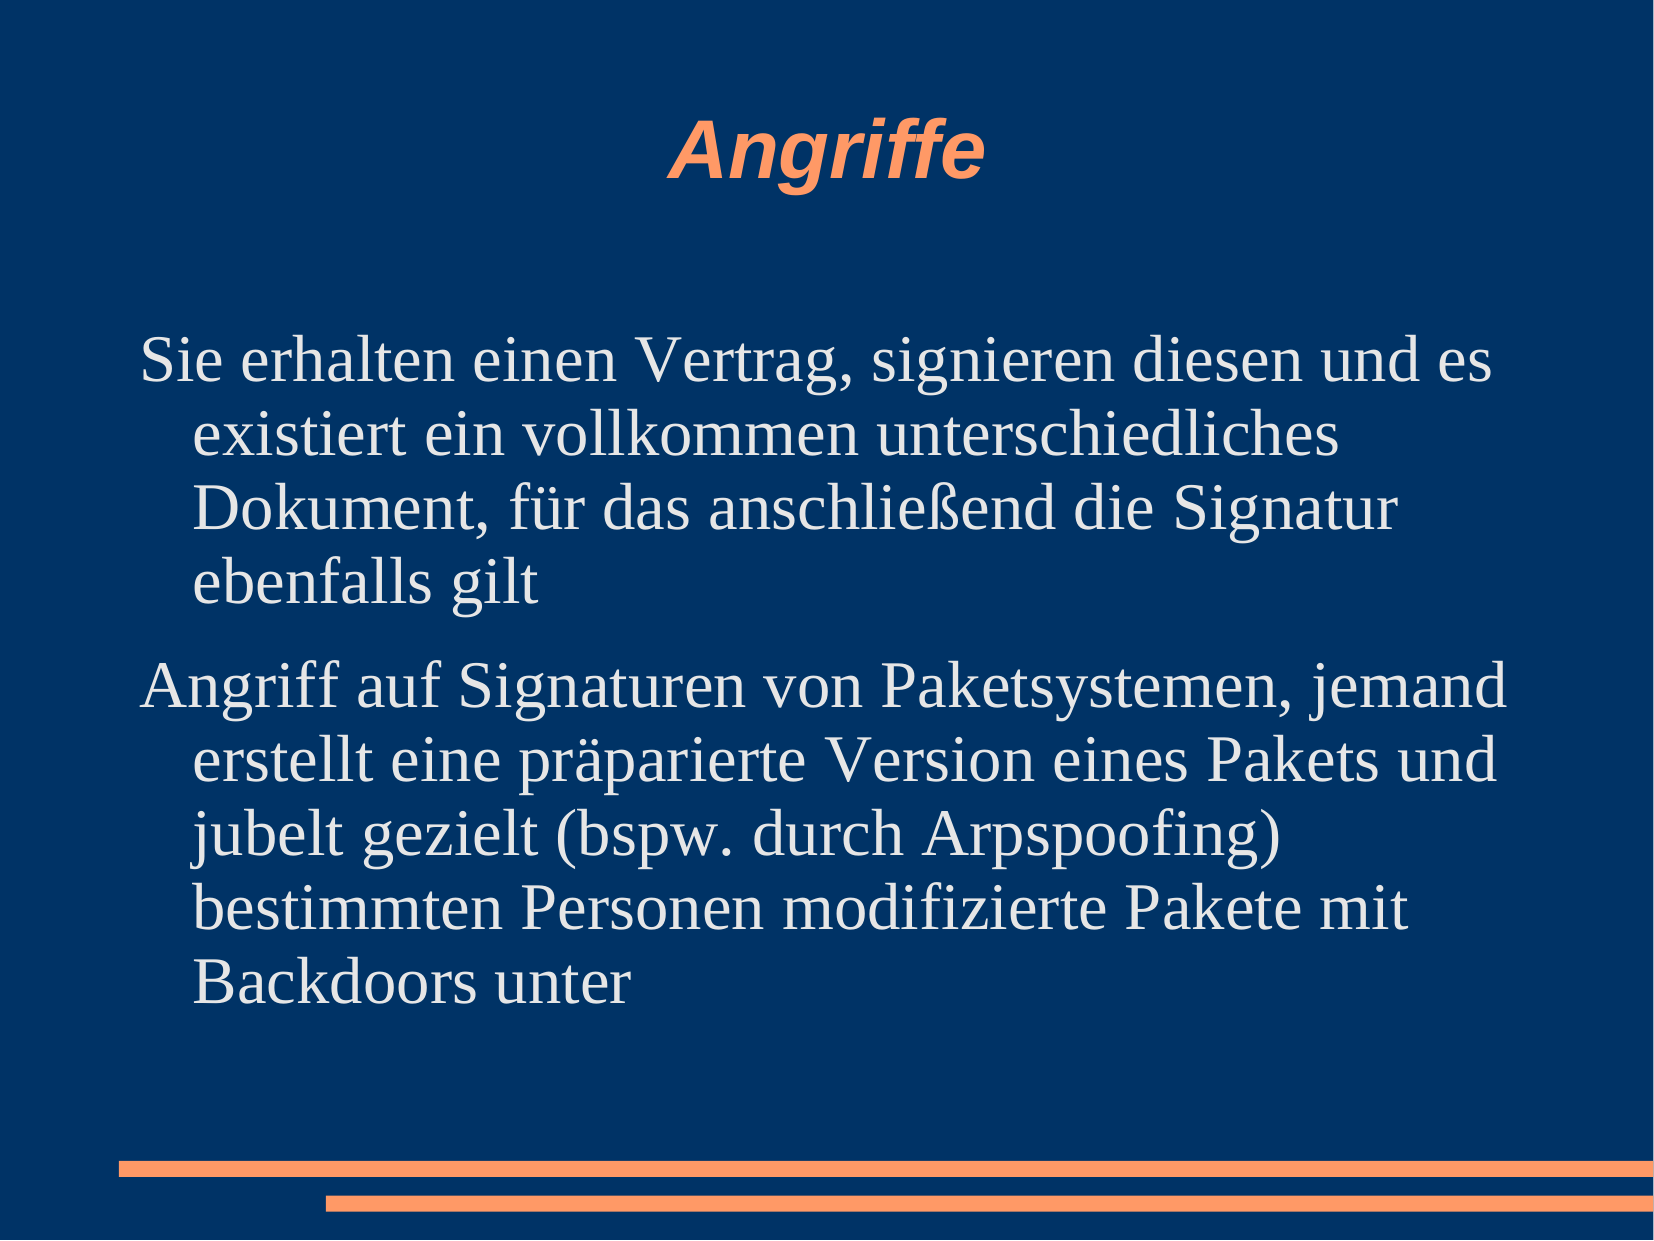

# Angriffe
Sie erhalten einen Vertrag, signieren diesen und es existiert ein vollkommen unterschiedliches Dokument, für das anschließend die Signatur ebenfalls gilt
Angriff auf Signaturen von Paketsystemen, jemand erstellt eine präparierte Version eines Pakets und jubelt gezielt (bspw. durch Arpspoofing) bestimmten Personen modifizierte Pakete mit Backdoors unter